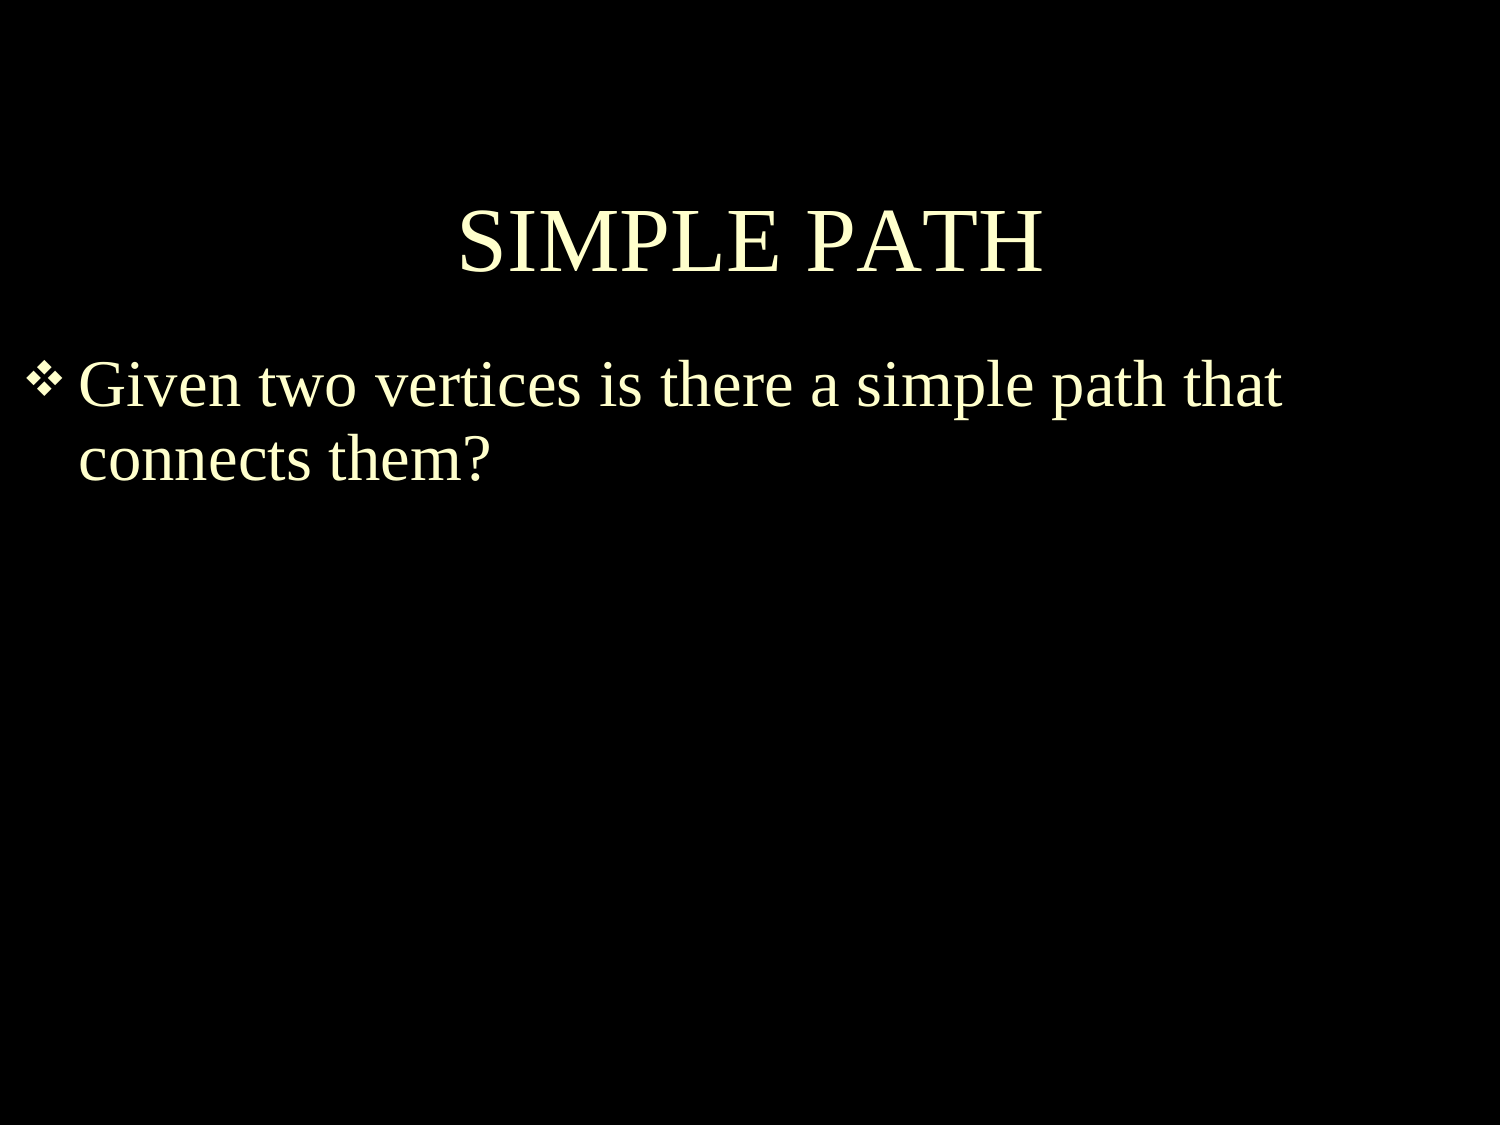

# SIMPLE PATH
Given two vertices is there a simple path that connects them?